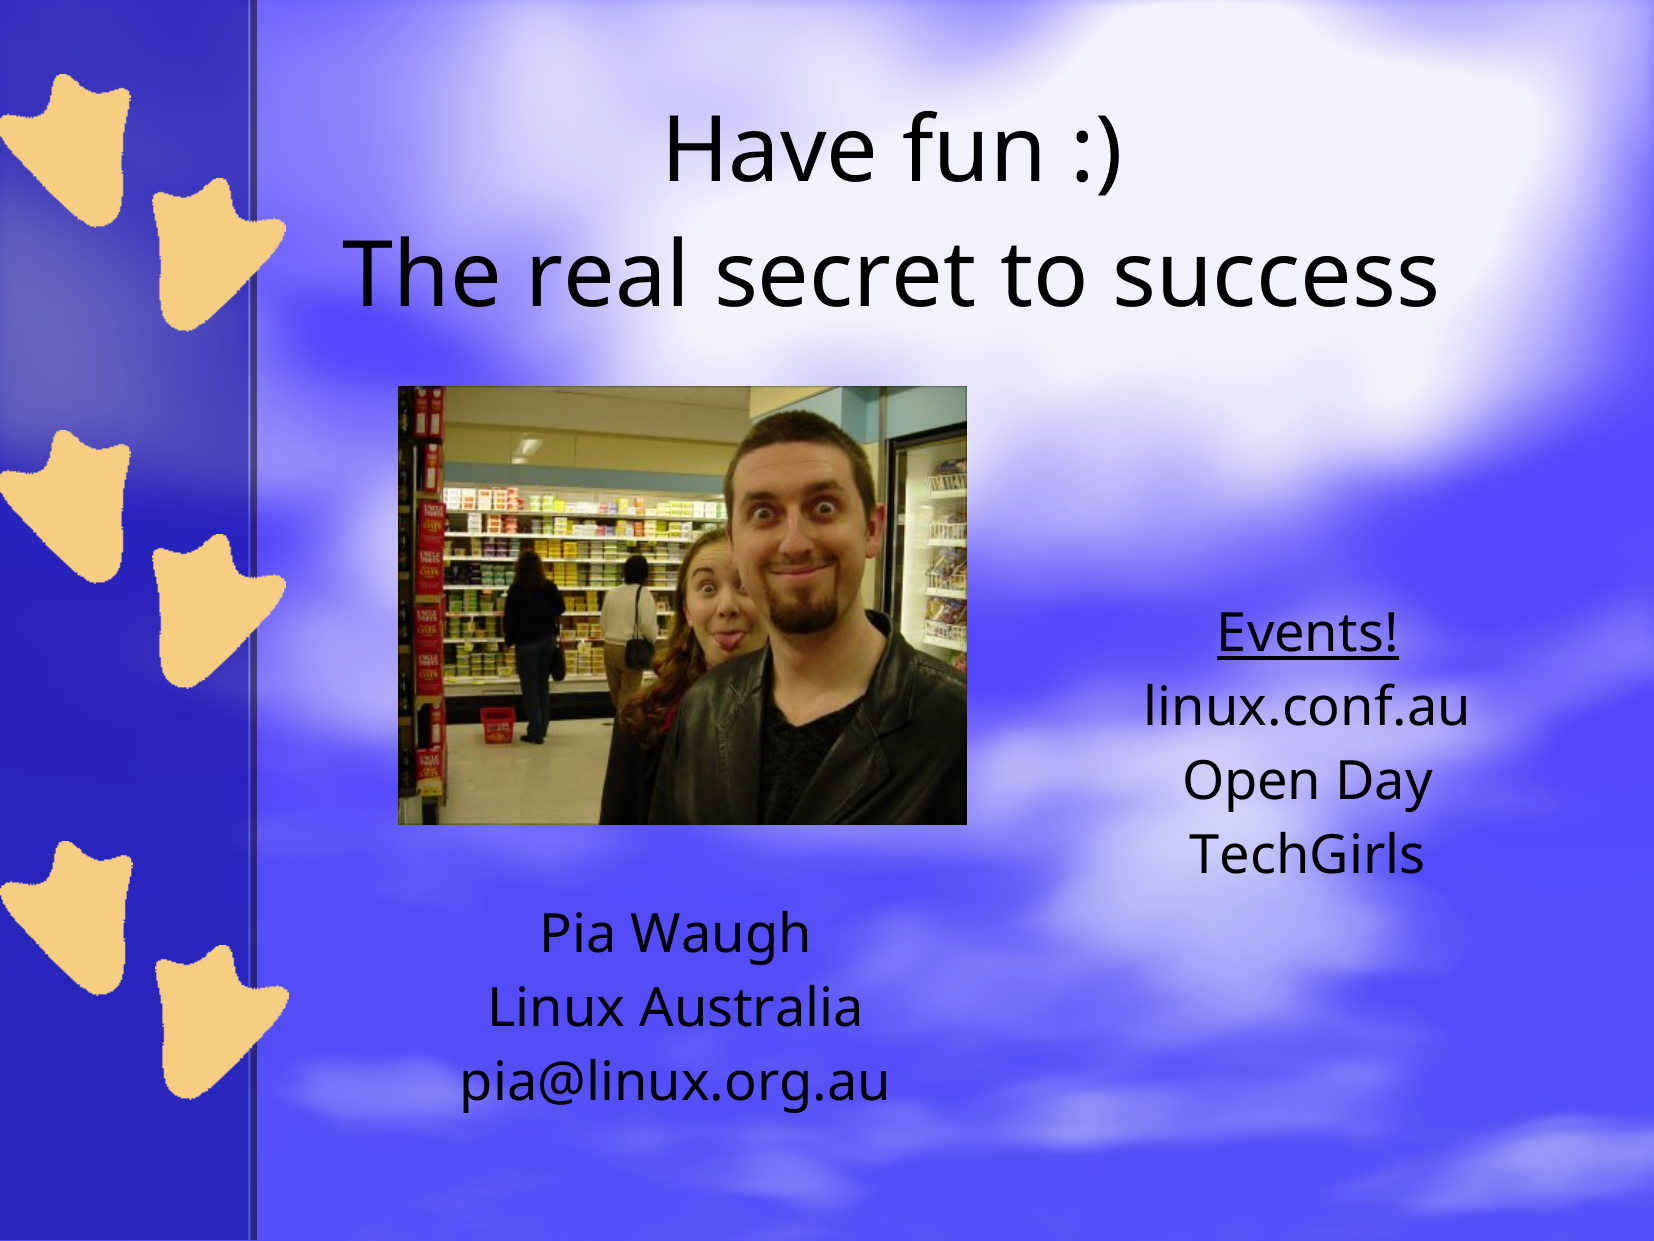

# Have fun :) The real secret to success
Events!
linux.conf.au
Open Day
TechGirls
Pia Waugh
Linux Australia
pia@linux.org.au